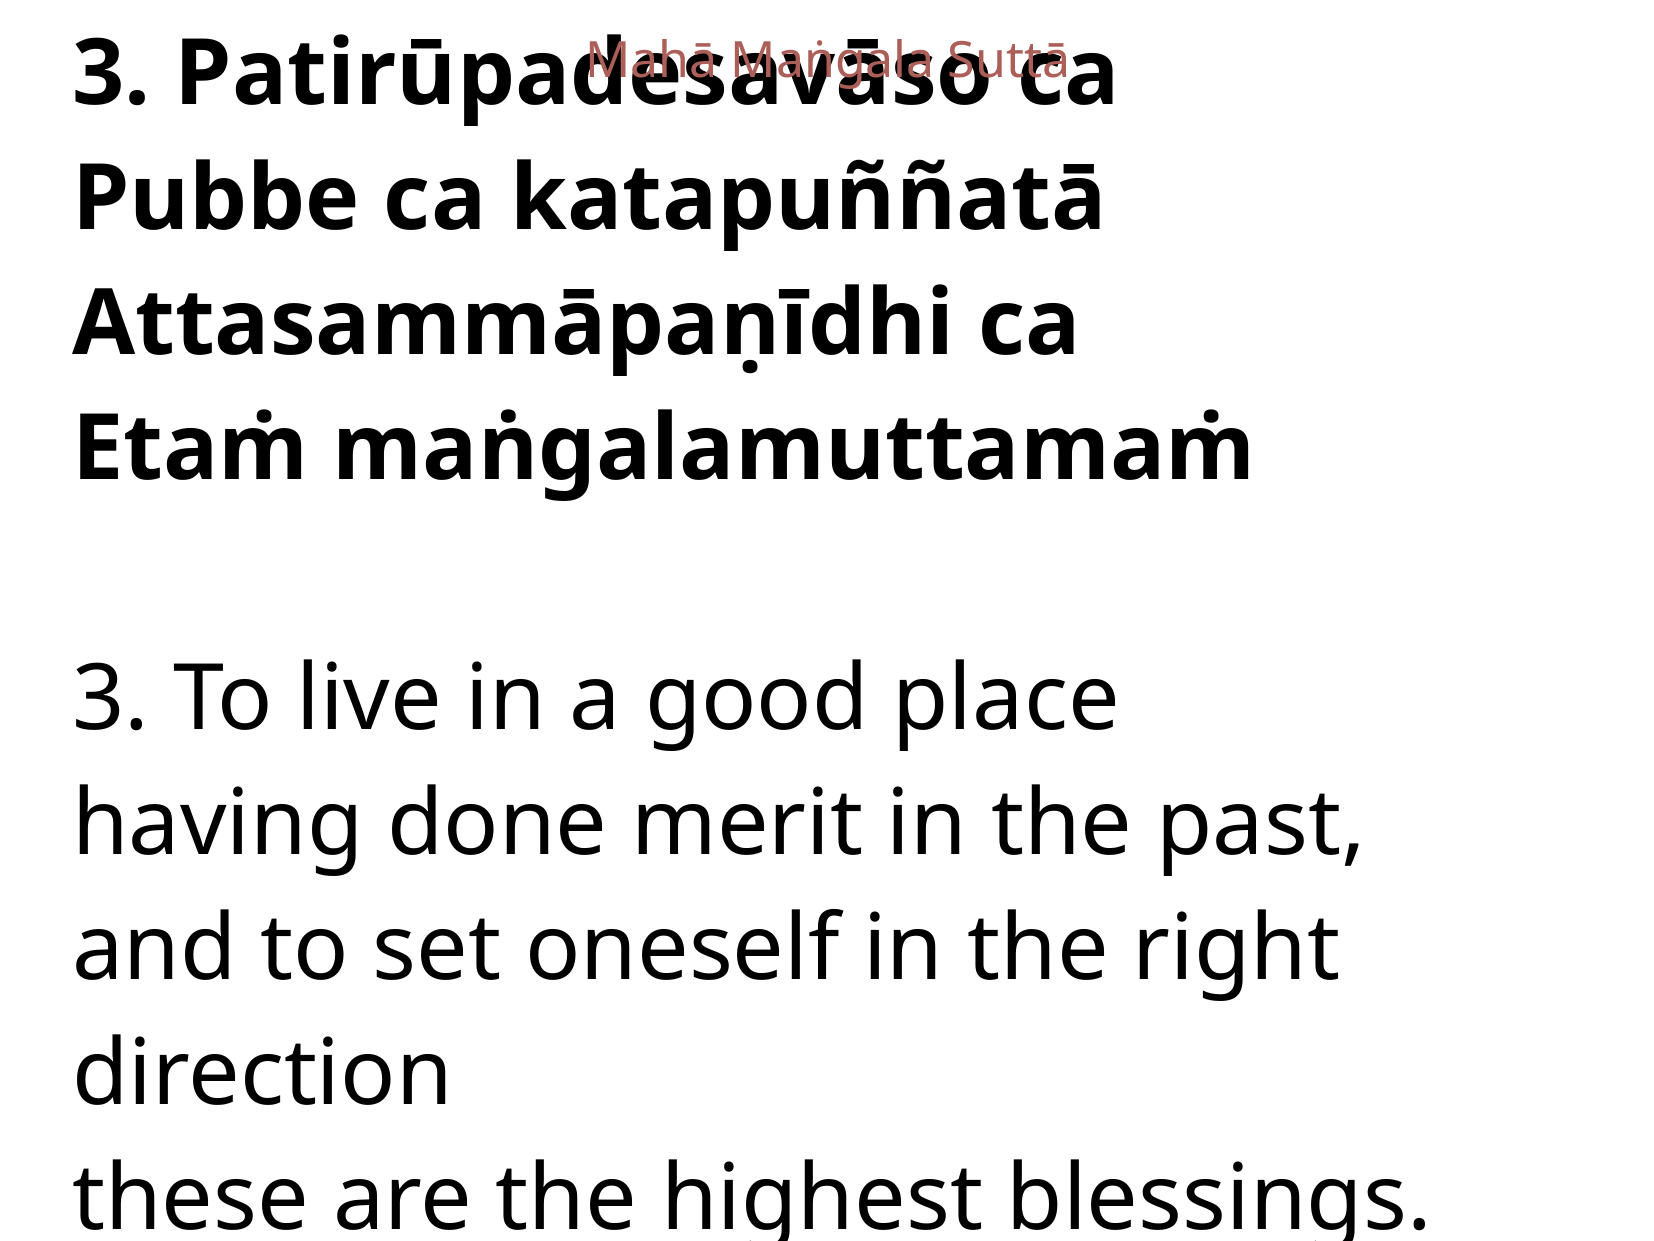

3. Patirūpadesavāso ca
Pubbe ca katapuññatā
Attasammāpaṇīdhi ca
Etaṁ maṅgalamuttamaṁ
3. To live in a good place
having done merit in the past,
and to set oneself in the right direction
these are the highest blessings.
Mahā Maṅgala Suttā